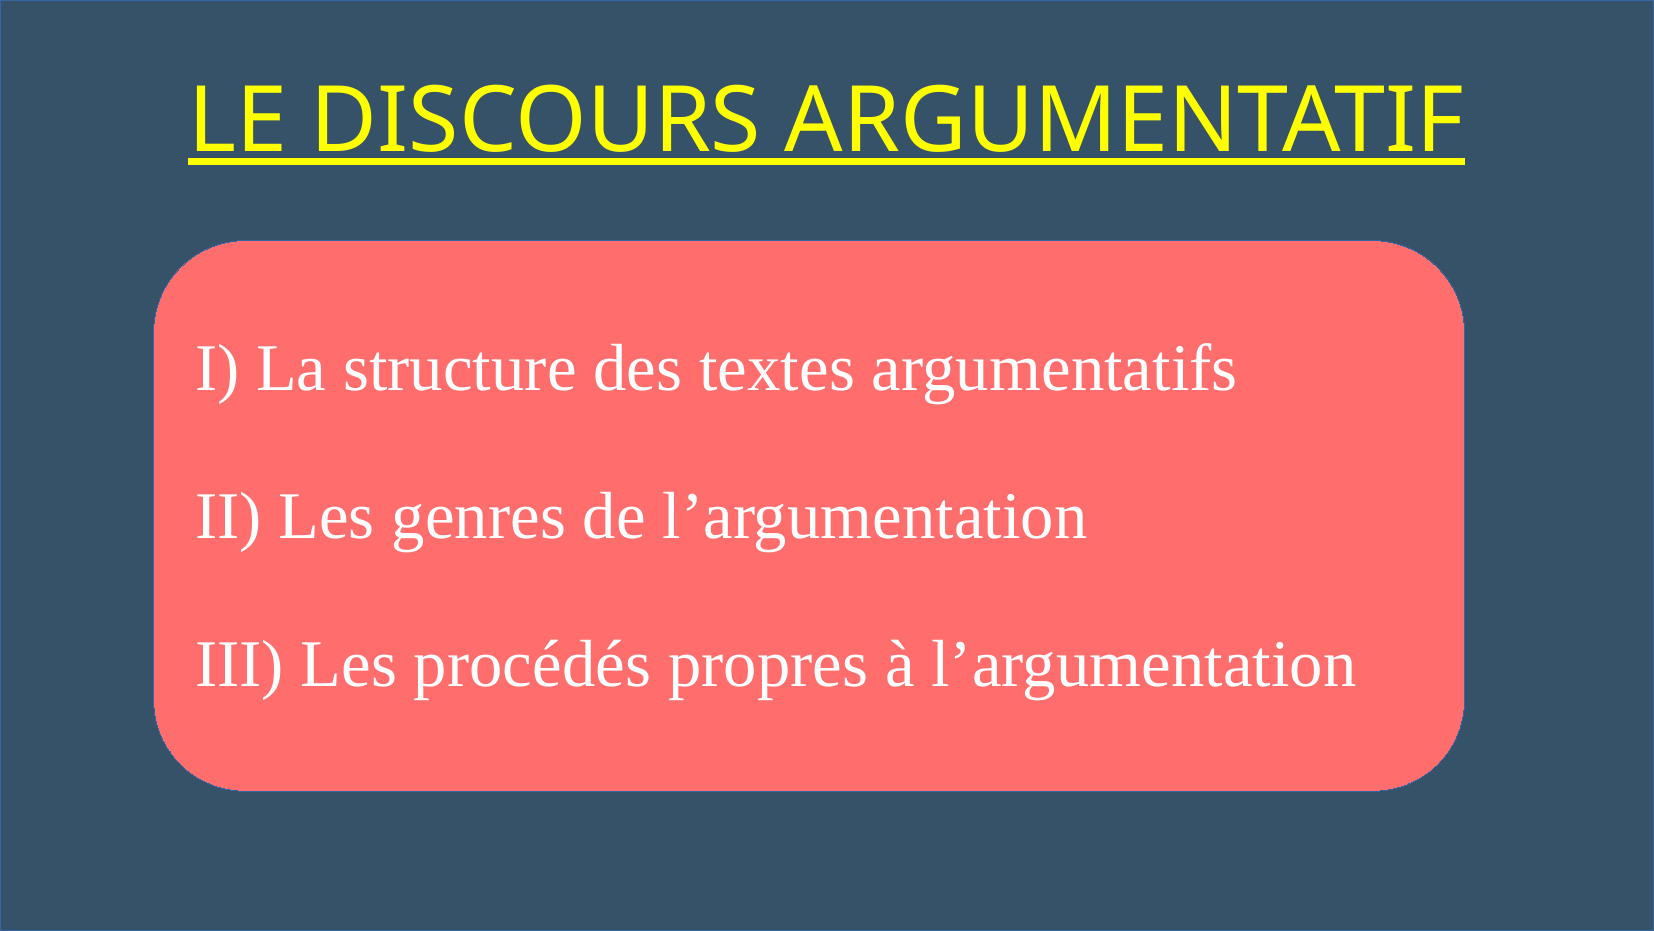

# LE DISCOURS ARGUMENTATIF
I) La structure des textes argumentatifs
II) Les genres de l’argumentation
III) Les procédés propres à l’argumentation